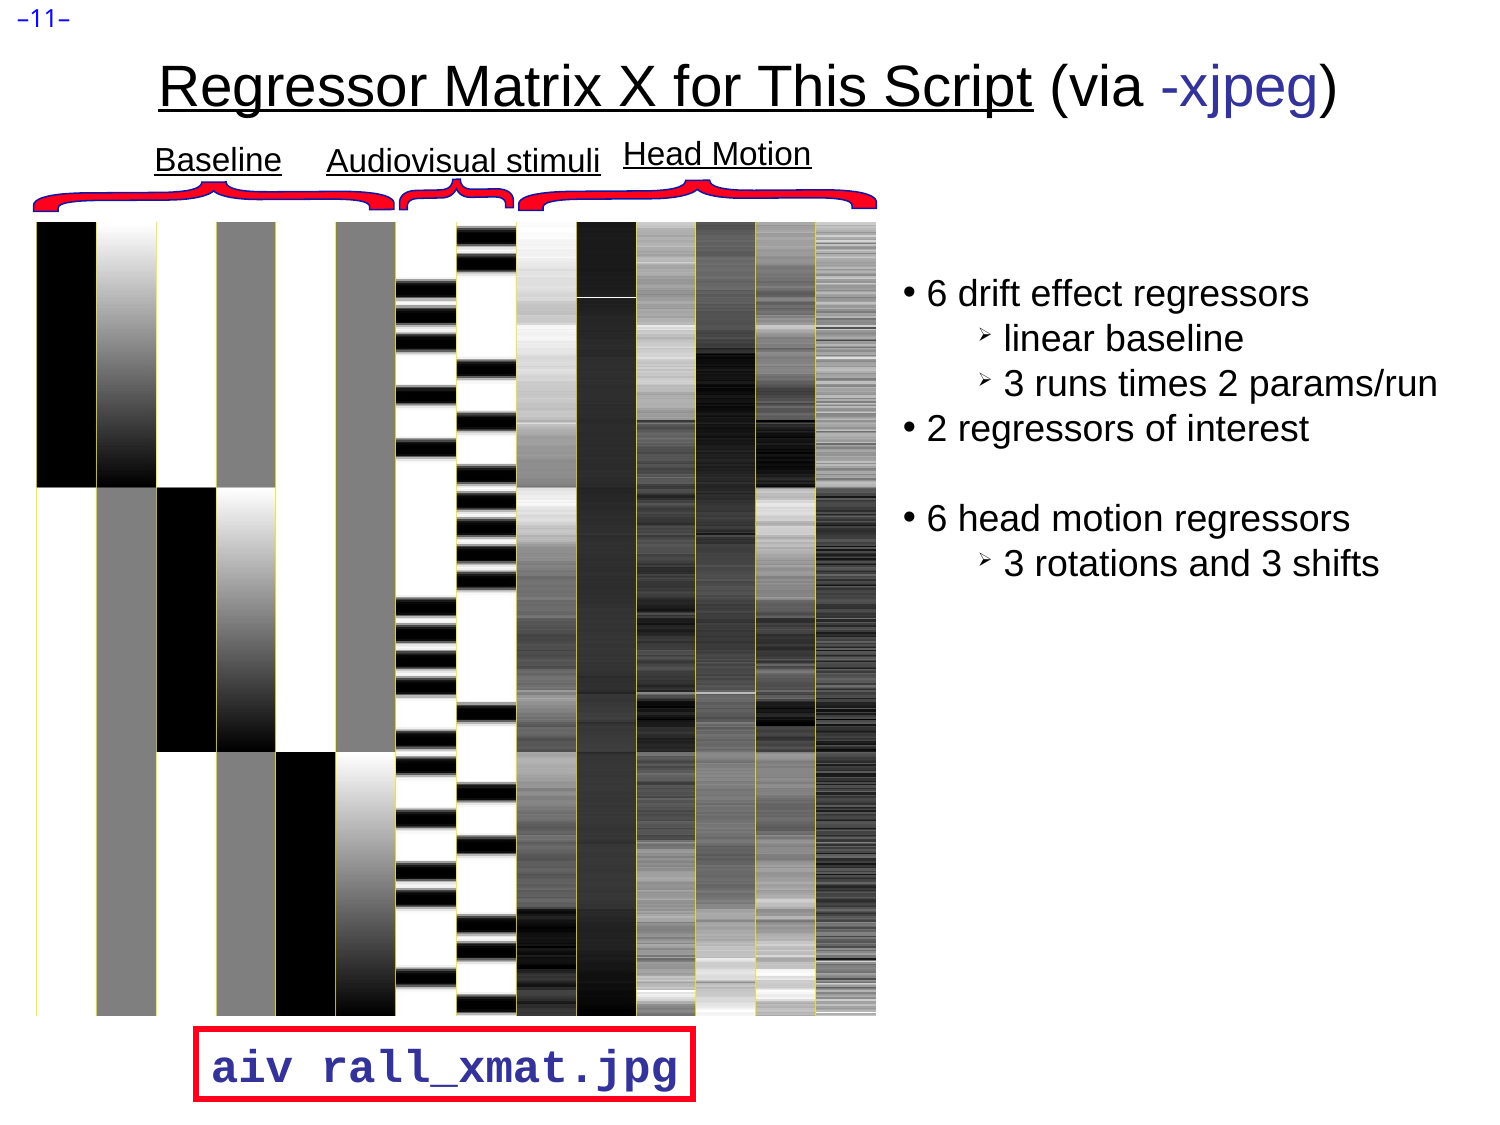

}
}
# Regressor Matrix X for This Script (via -xjpeg)
}
Head Motion
Baseline
Audiovisual stimuli
 6 drift effect regressors
 linear baseline
 3 runs times 2 params/run
 2 regressors of interest
 6 head motion regressors
 3 rotations and 3 shifts
aiv rall_xmat.jpg